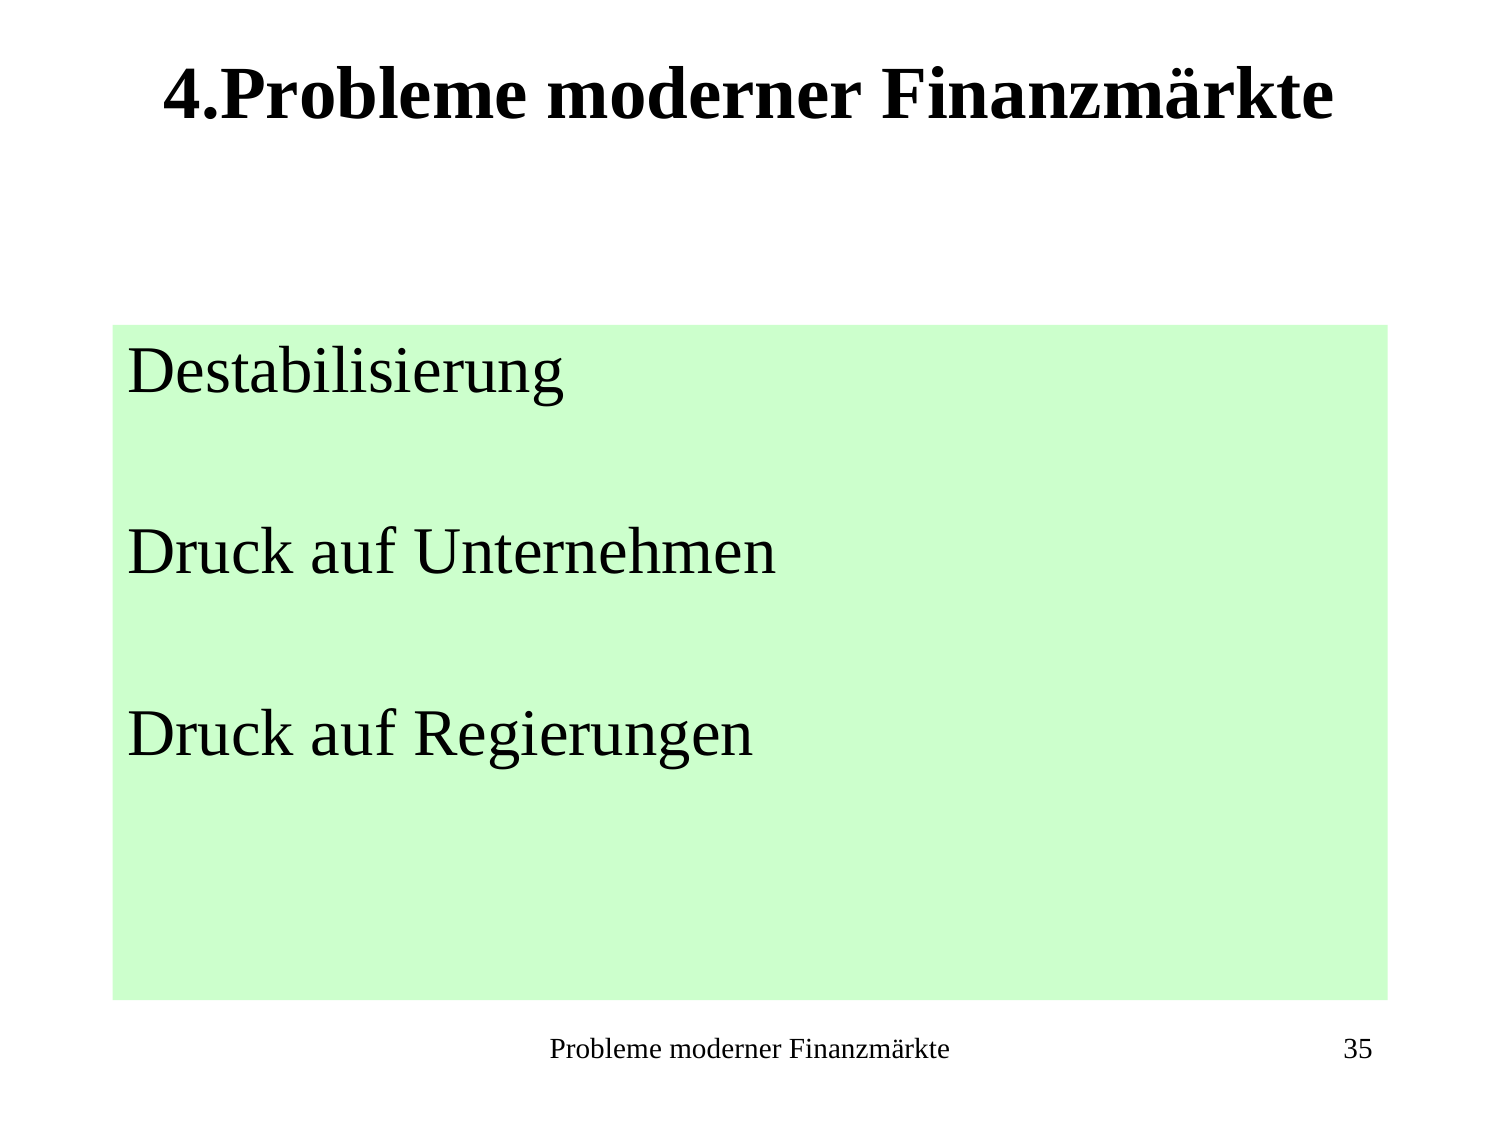

# 4.Probleme moderner Finanzmärkte
Destabilisierung
Druck auf Unternehmen
Druck auf Regierungen
Probleme moderner Finanzmärkte
35